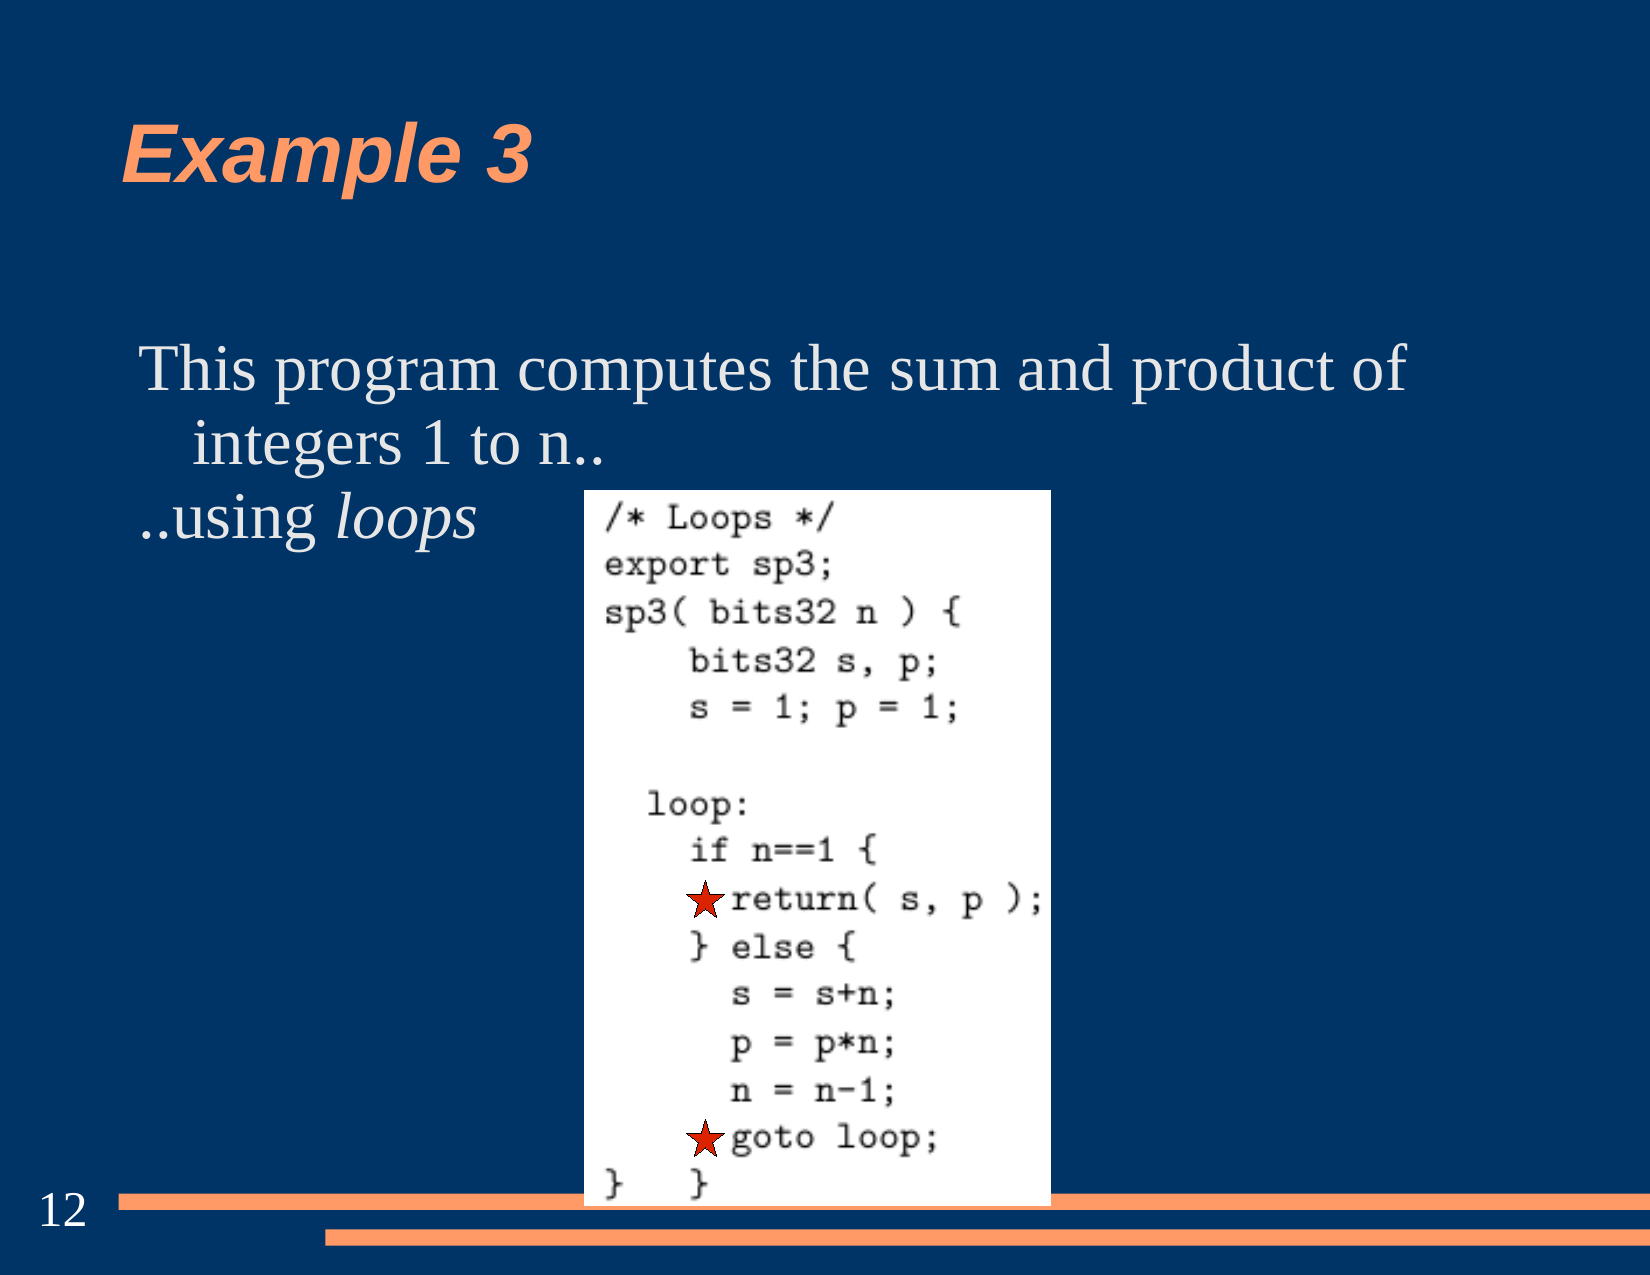

# Example 3
This program computes the sum and product of integers 1 to n..
..using loops
12